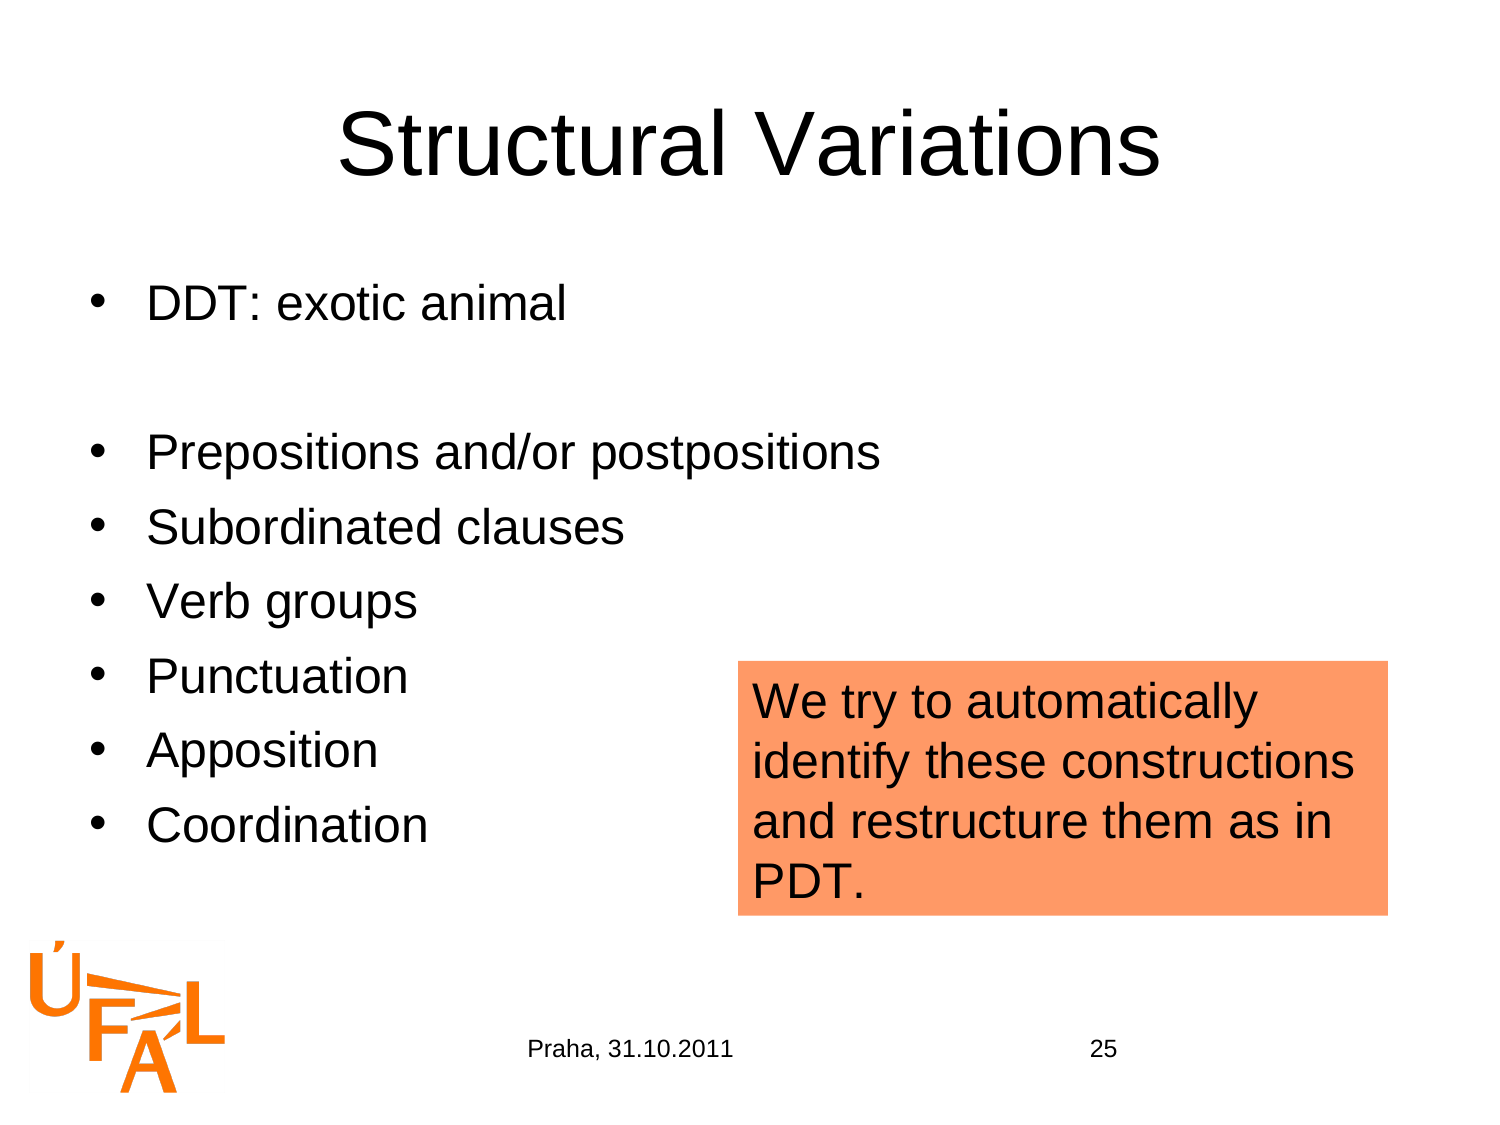

# Structural Variations
DDT: exotic animal
Prepositions and/or postpositions
Subordinated clauses
Verb groups
Punctuation
Apposition
Coordination
We try to automatically identify these constructions and restructure them as in PDT.
Praha, 31.10.2011
25